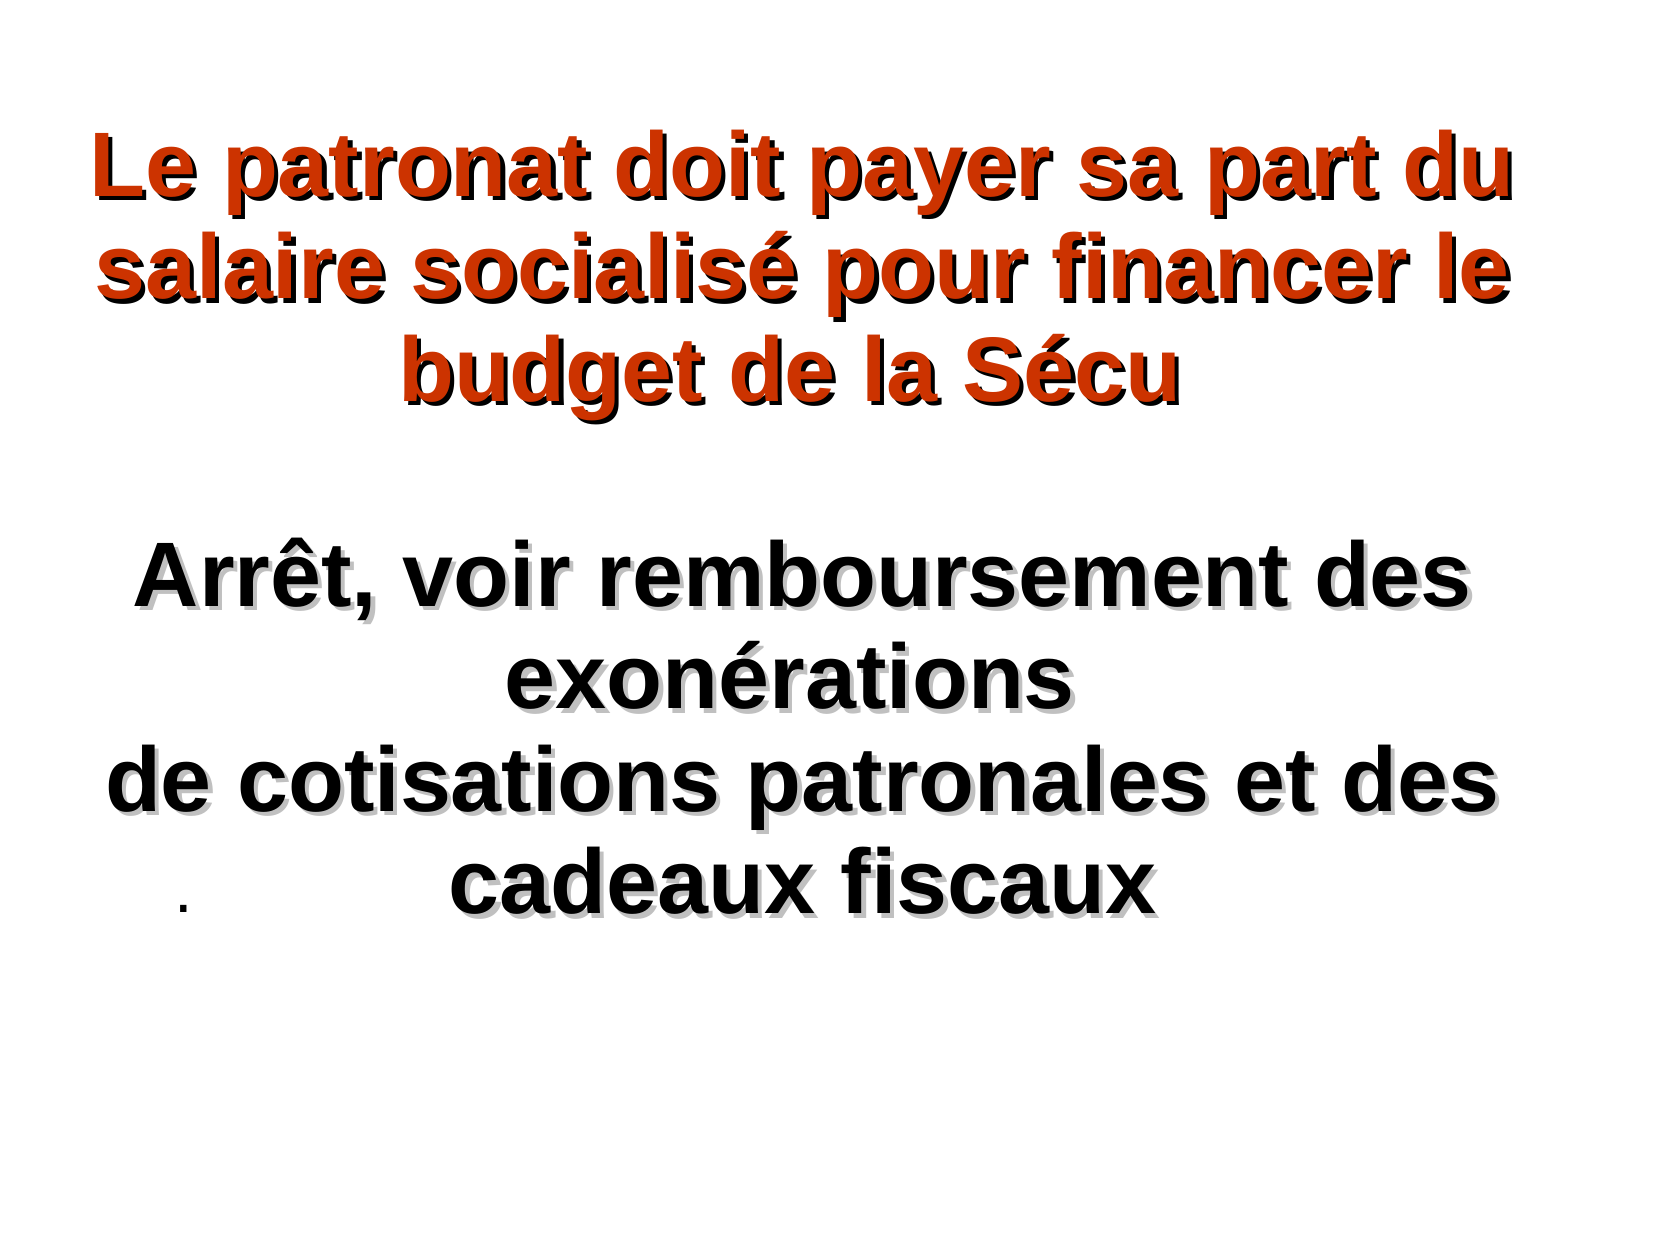

# Le patronat doit payer sa part du salaire socialisé pour financer le budget de la Sécu Arrêt, voir remboursement des exonérations de cotisations patronales et des cadeaux fiscaux
.